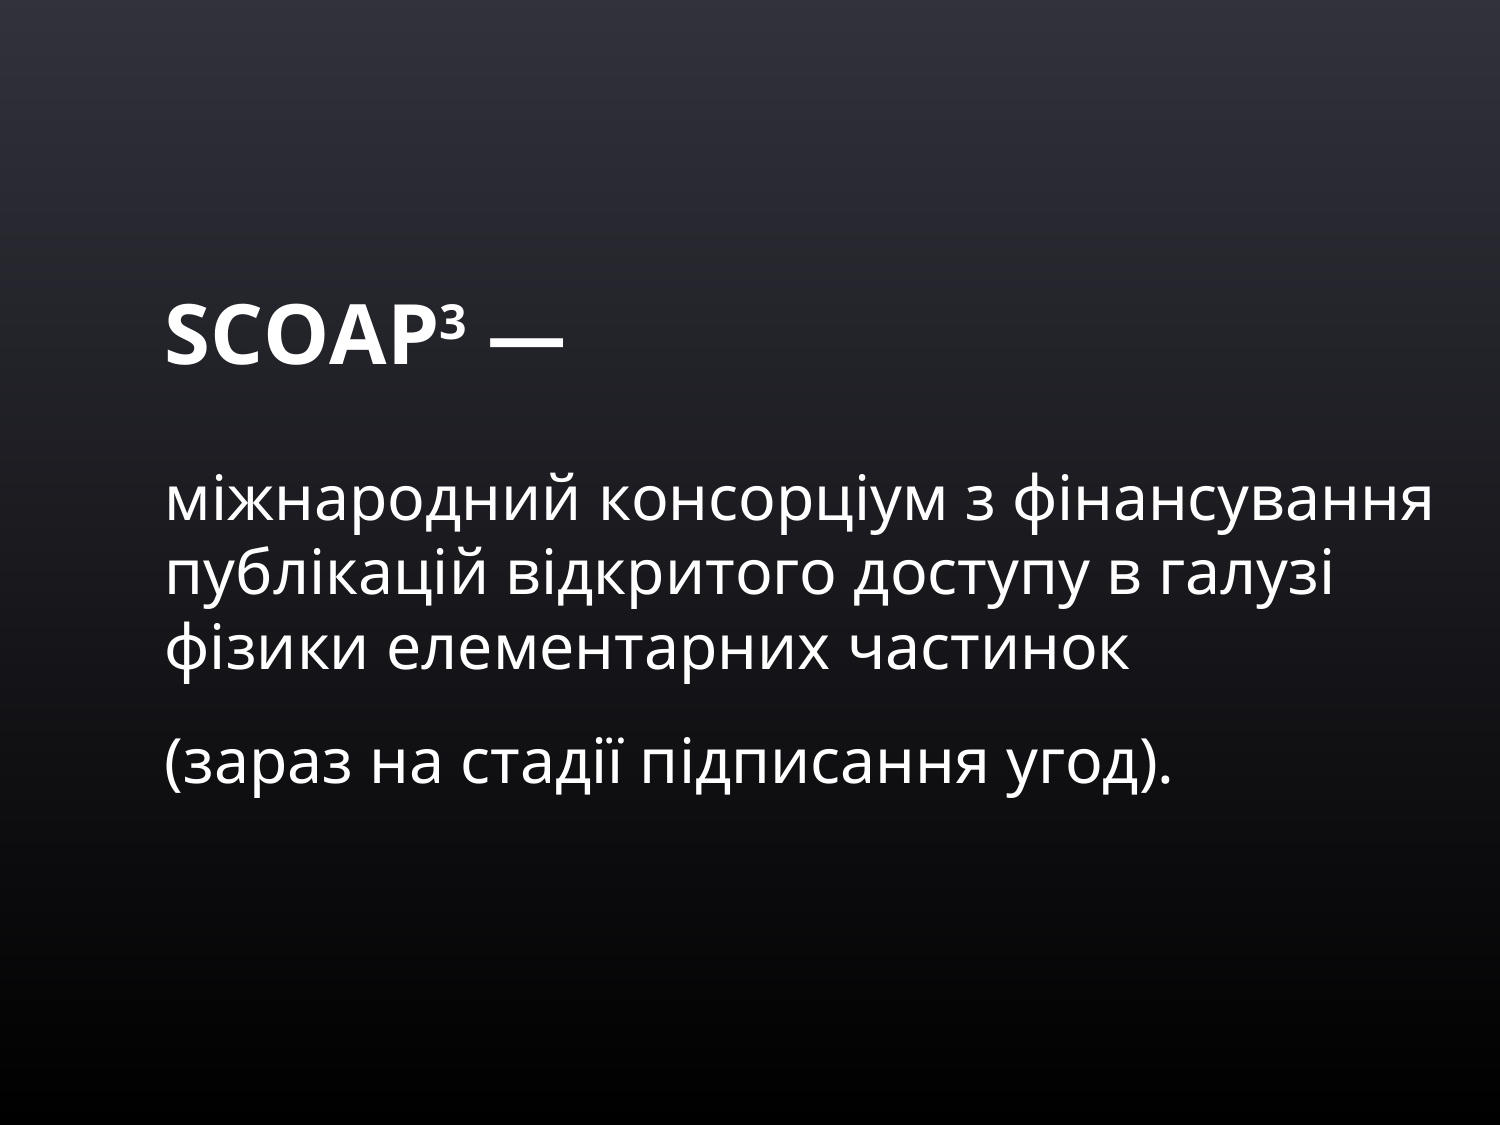

SCOAP3 —
# міжнародний консорціум з фінансування публікацій відкритого доступу в галузі фізики елементарних частинок
(зараз на стадії підписання угод).